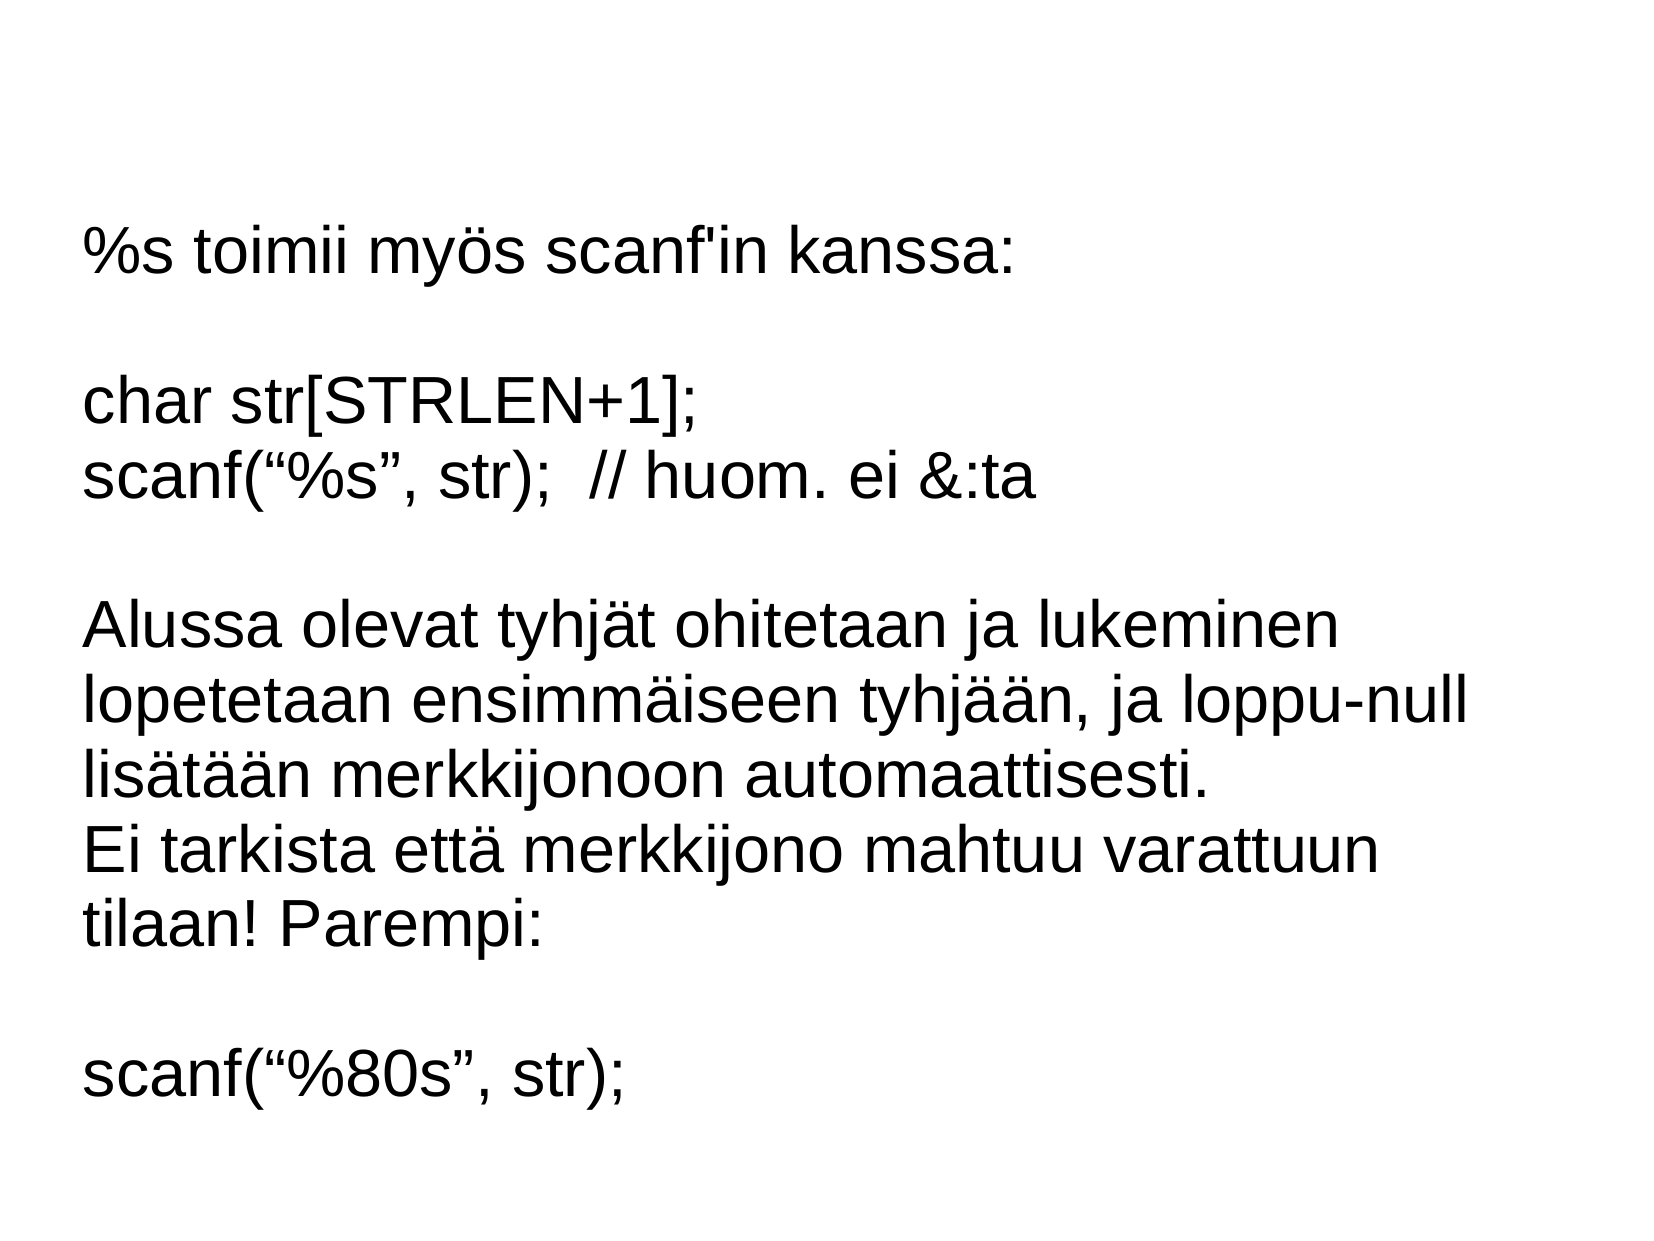

%s toimii myös scanf'in kanssa:
char str[STRLEN+1];
scanf(“%s”, str); // huom. ei &:ta
Alussa olevat tyhjät ohitetaan ja lukeminen lopetetaan ensimmäiseen tyhjään, ja loppu-null lisätään merkkijonoon automaattisesti.
Ei tarkista että merkkijono mahtuu varattuun tilaan! Parempi:
scanf(“%80s”, str);